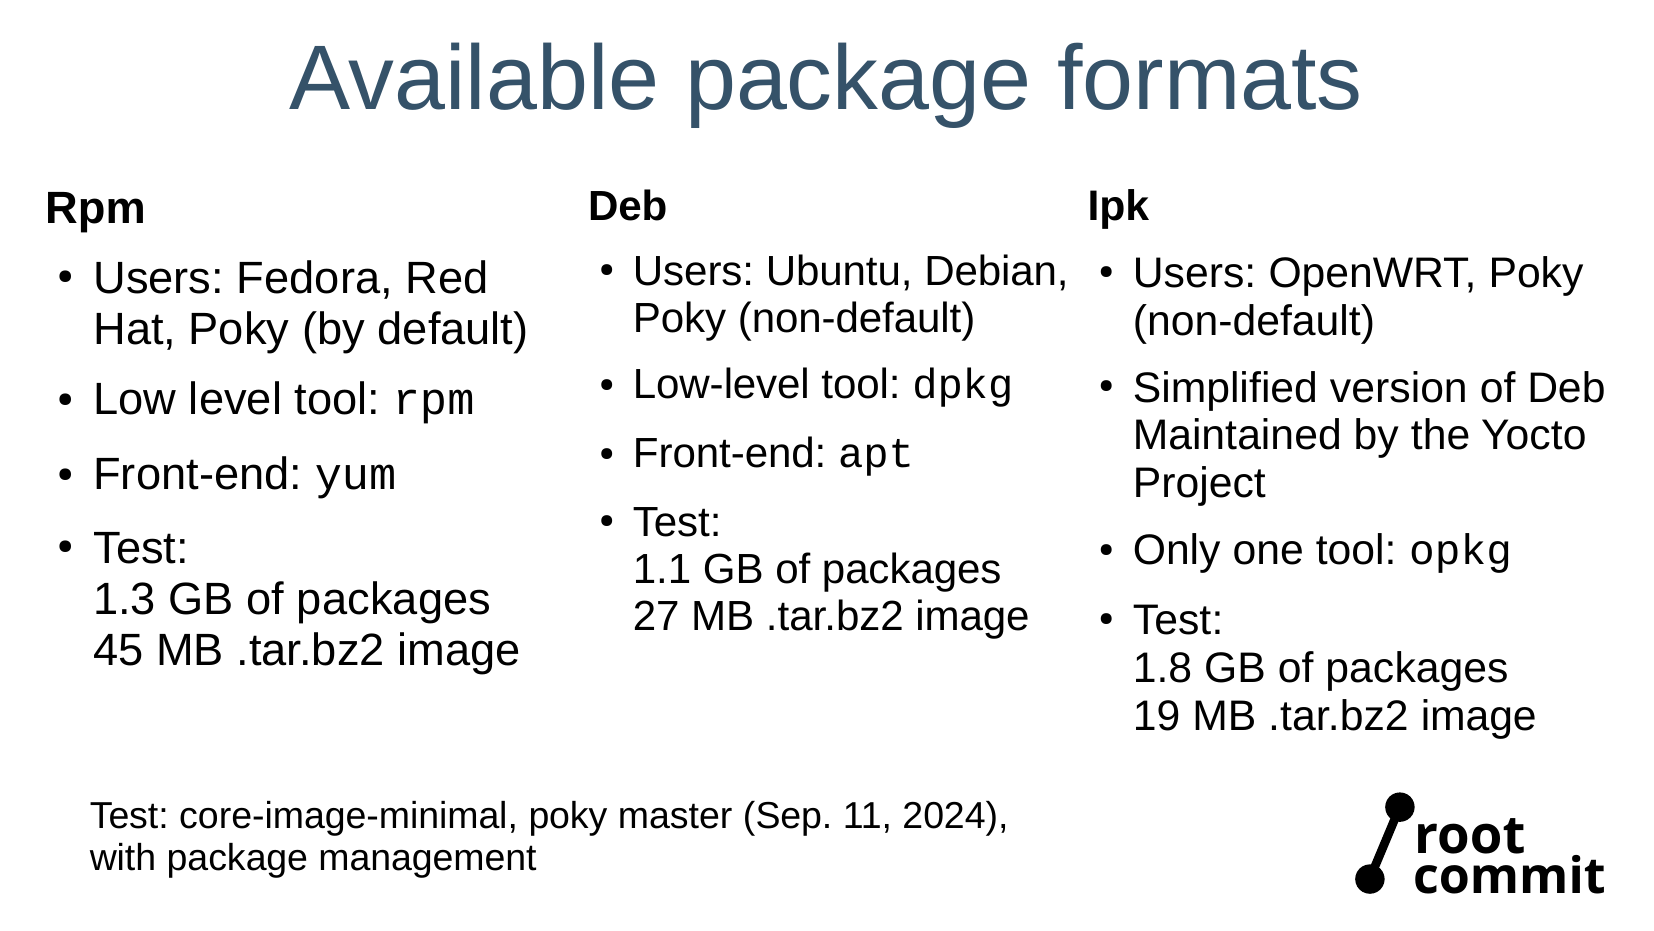

# Available package formats
Rpm
Users: Fedora, Red Hat, Poky (by default)
Low level tool: rpm
Front-end: yum
Test:
1.3 GB of packages
45 MB .tar.bz2 image
Deb
Users: Ubuntu, Debian, Poky (non-default)
Low-level tool: dpkg
Front-end: apt
Test:
1.1 GB of packages
27 MB .tar.bz2 image
Ipk
Users: OpenWRT, Poky (non-default)
Simplified version of Deb
Maintained by the Yocto Project
Only one tool: opkg
Test:
1.8 GB of packages
19 MB .tar.bz2 image
Test: core-image-minimal, poky master (Sep. 11, 2024),
with package management